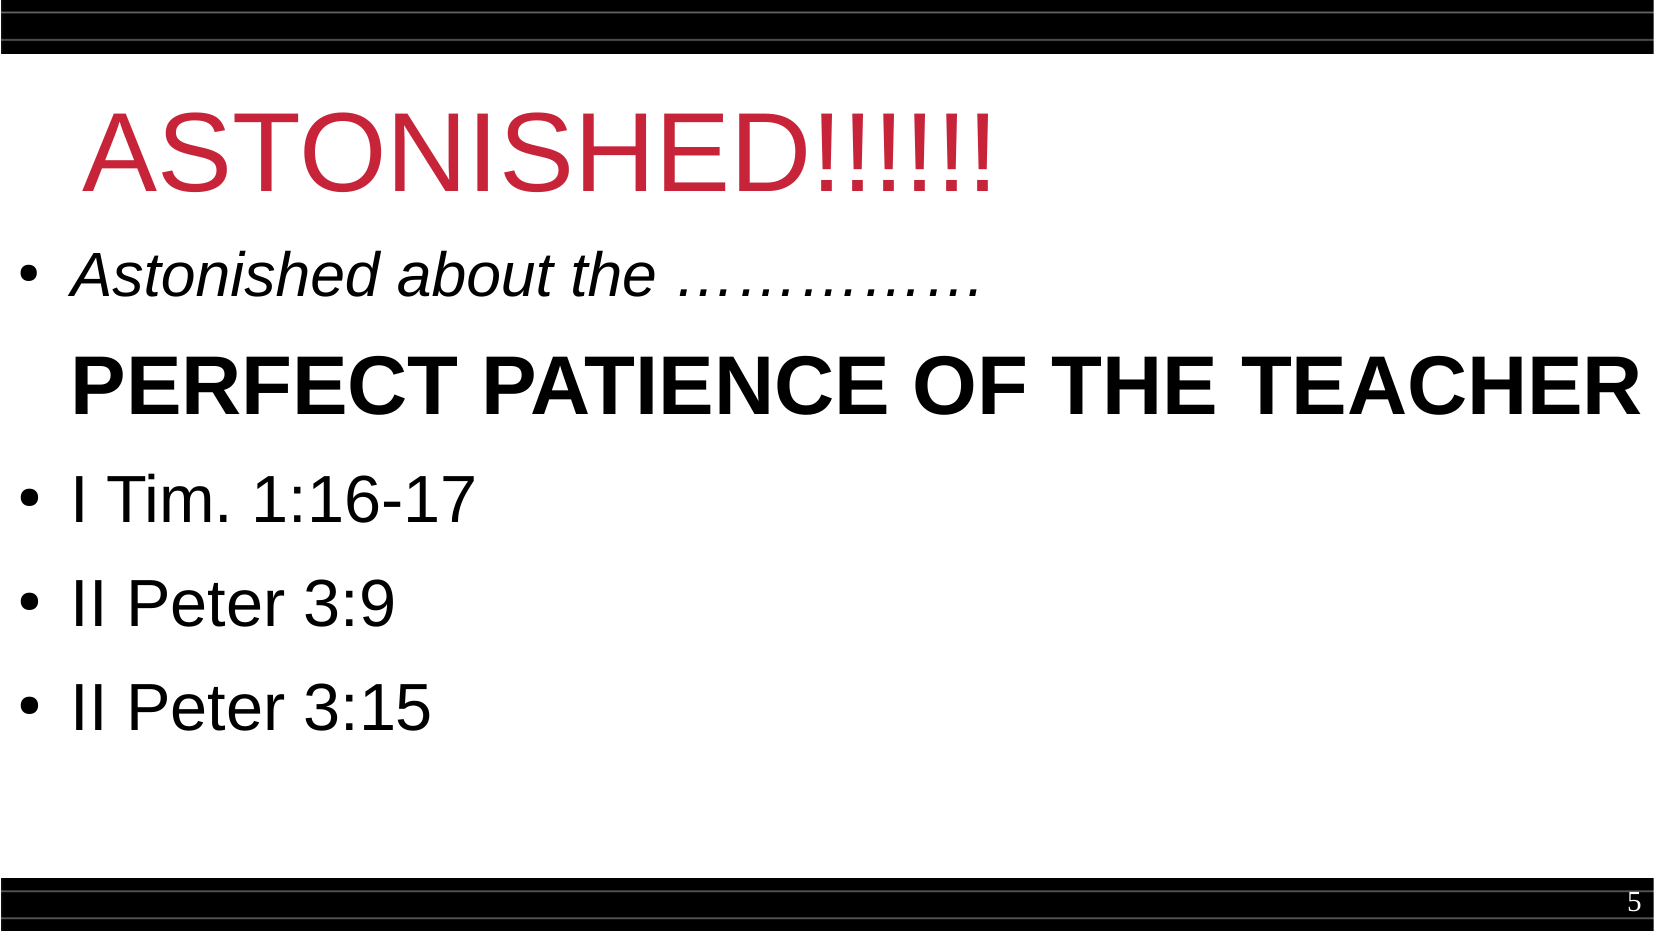

# ASTONISHED!!!!!!
Astonished about the ……………
PERFECT PATIENCE OF THE TEACHER
I Tim. 1:16-17
II Peter 3:9
II Peter 3:15